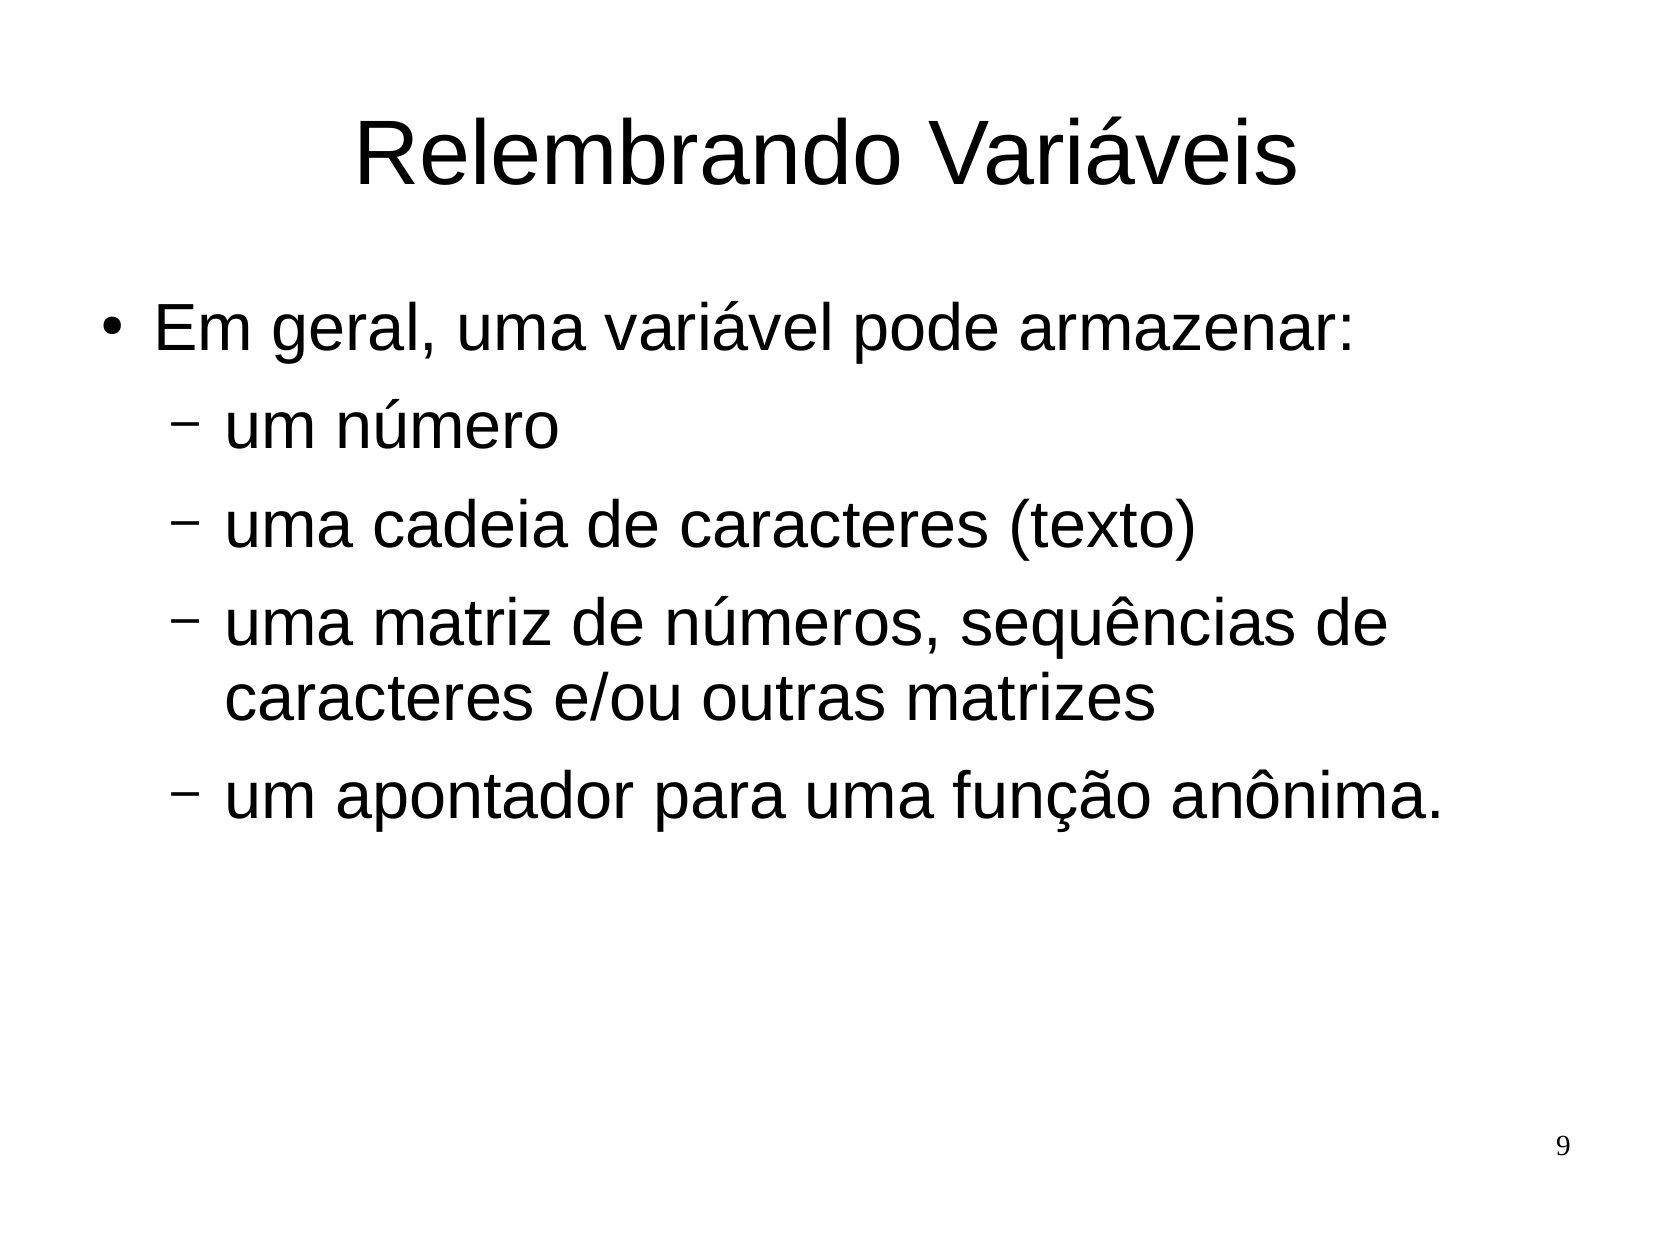

# Relembrando Variáveis
Em geral, uma variável pode armazenar:
um número
uma cadeia de caracteres (texto)
uma matriz de números, sequências de caracteres e/ou outras matrizes
um apontador para uma função anônima.
9